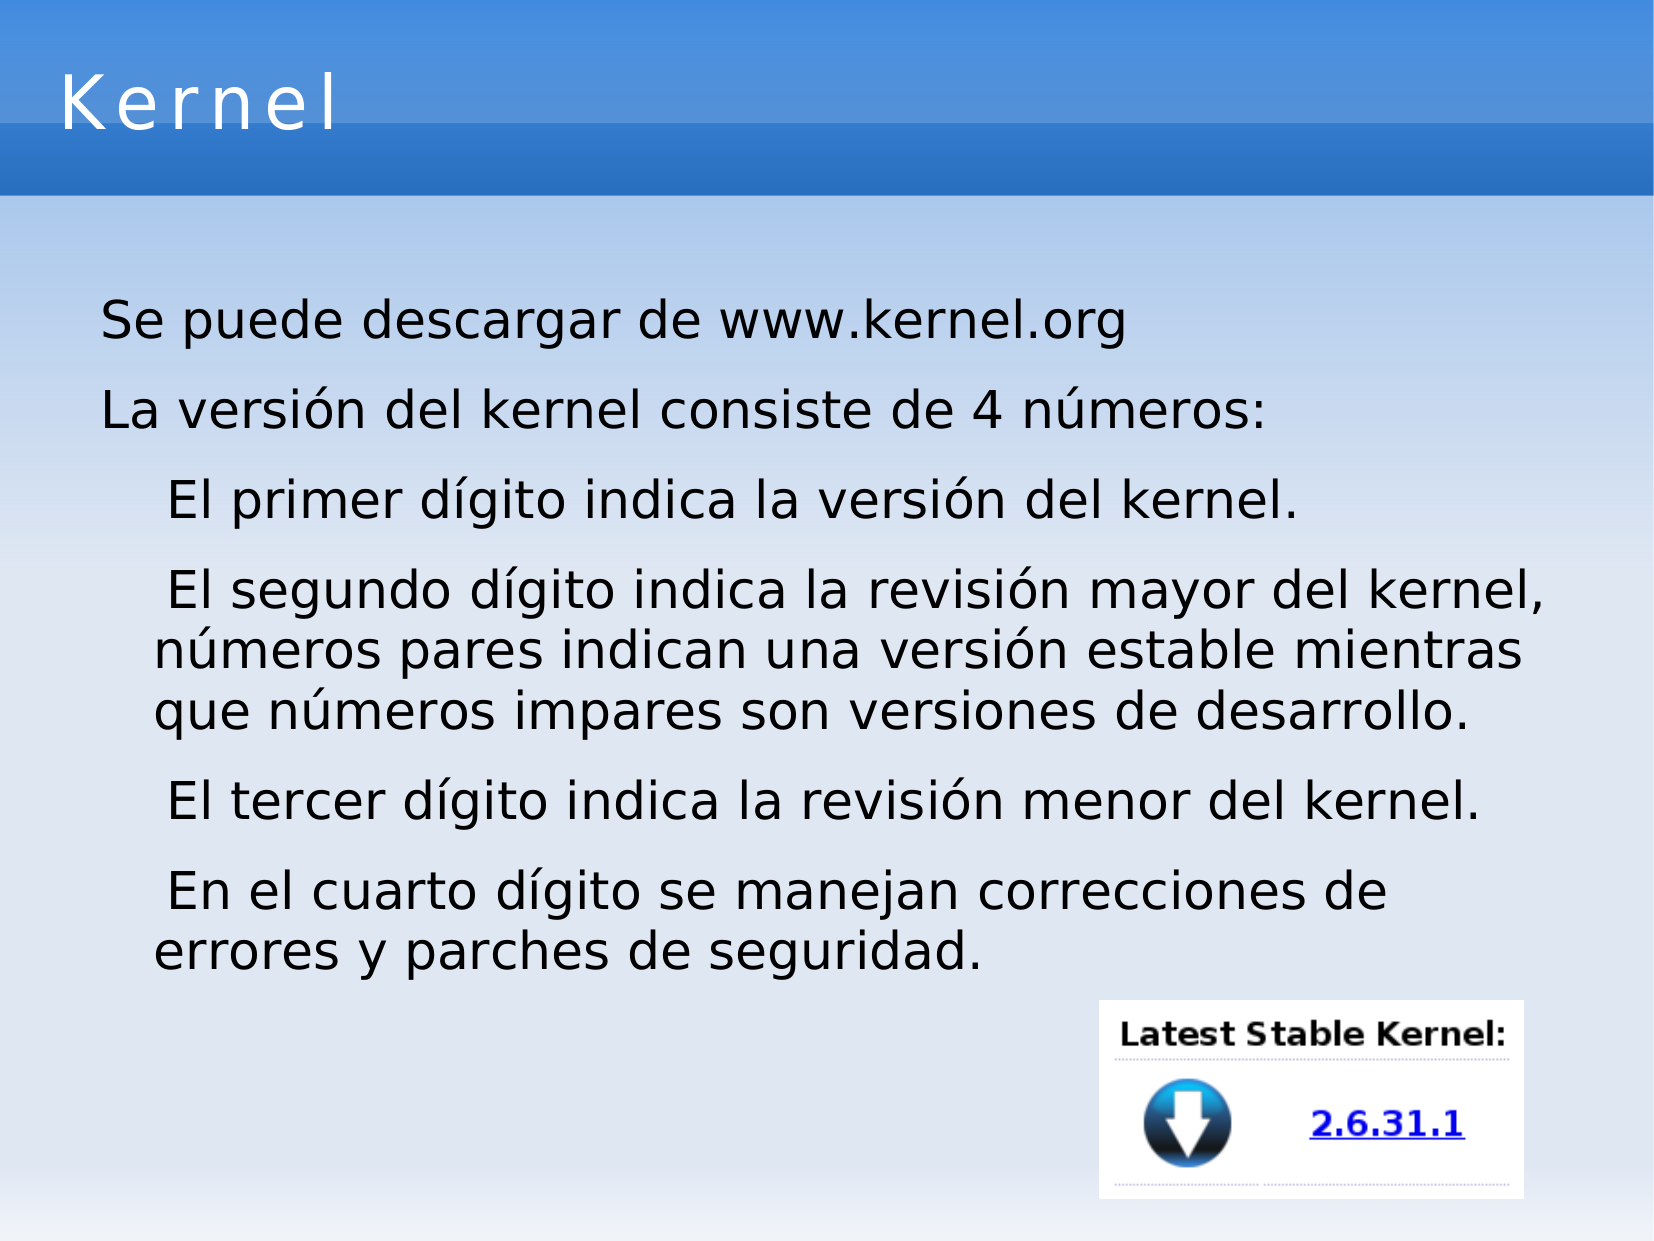

# Kernel
Se puede descargar de www.kernel.org
La versión del kernel consiste de 4 números:
 El primer dígito indica la versión del kernel.
 El segundo dígito indica la revisión mayor del kernel, números pares indican una versión estable mientras que números impares son versiones de desarrollo.
 El tercer dígito indica la revisión menor del kernel.
 En el cuarto dígito se manejan correcciones de errores y parches de seguridad.